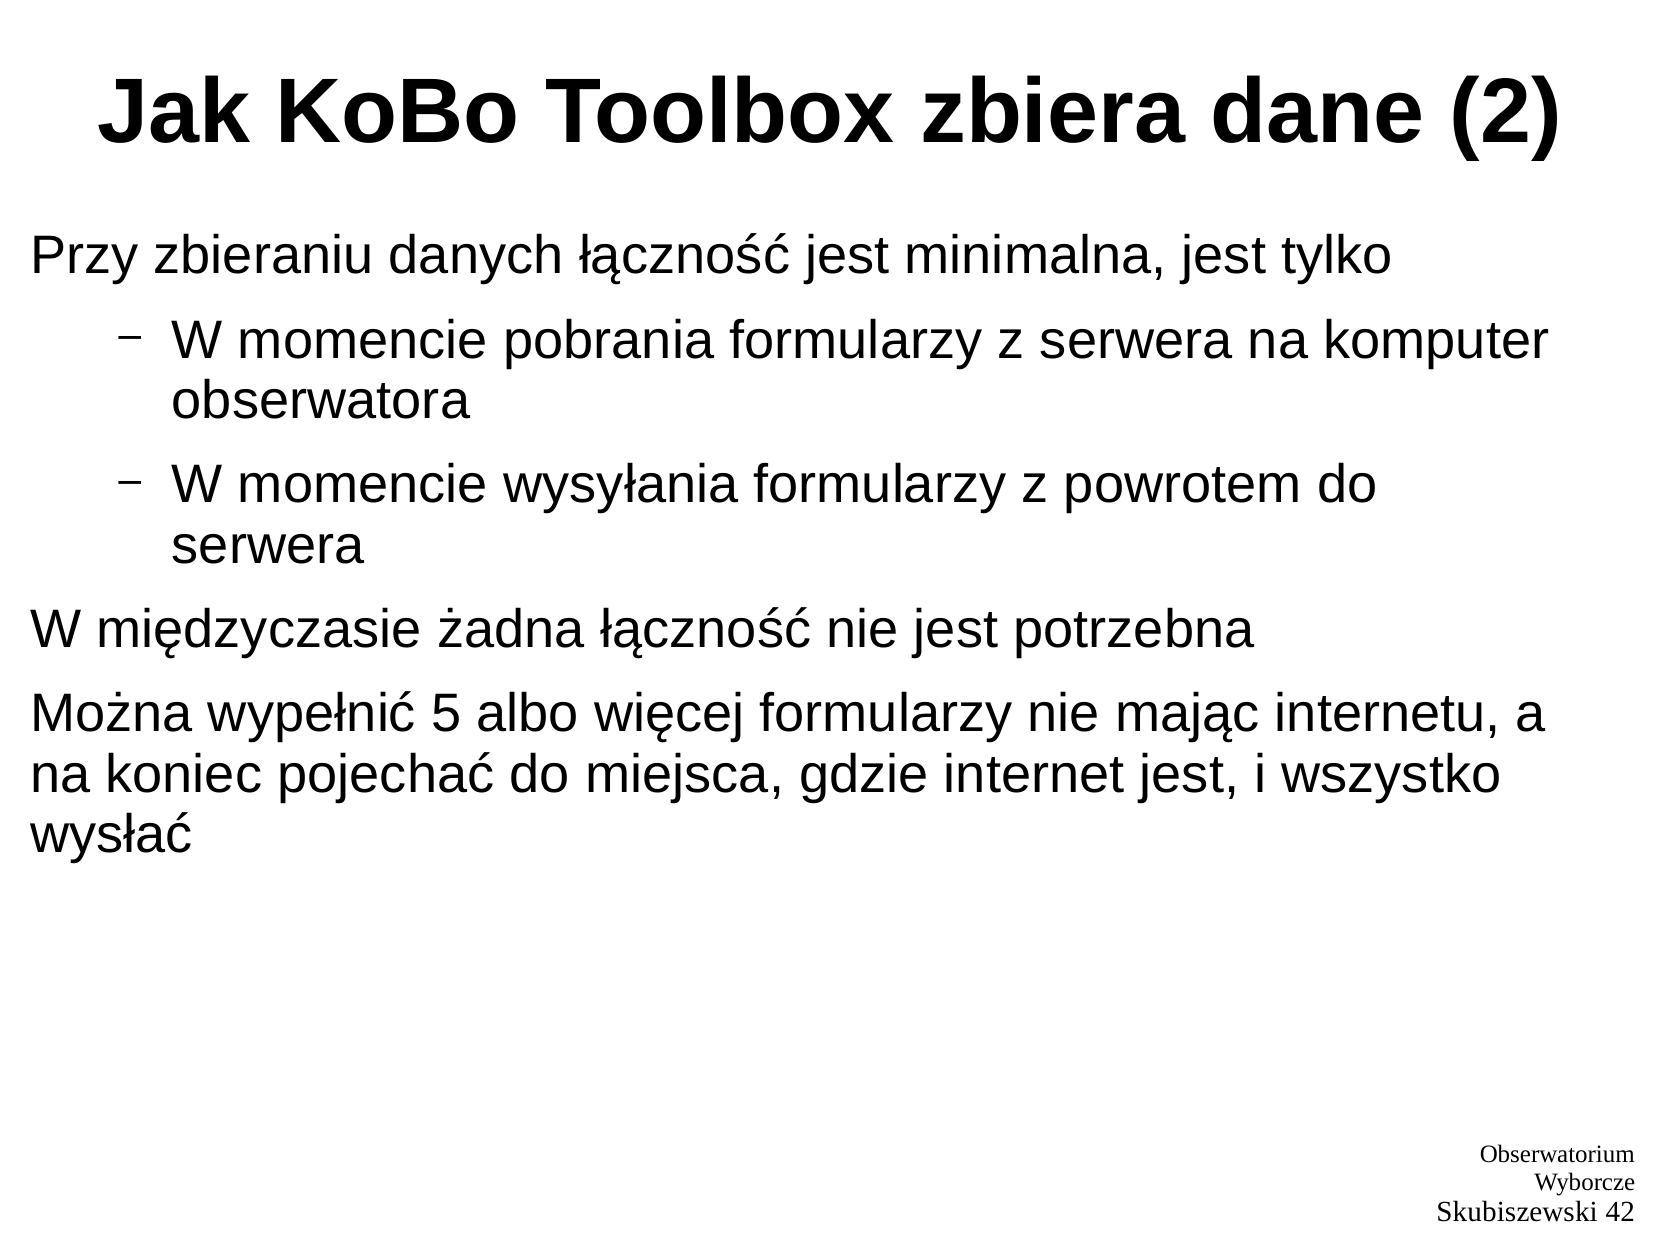

# Jak KoBo Toolbox zbiera dane (2)
Przy zbieraniu danych łączność jest minimalna, jest tylko
W momencie pobrania formularzy z serwera na komputer obserwatora
W momencie wysyłania formularzy z powrotem do serwera
W międzyczasie żadna łączność nie jest potrzebna
Można wypełnić 5 albo więcej formularzy nie mając internetu, a na koniec pojechać do miejsca, gdzie internet jest, i wszystko wysłać
42